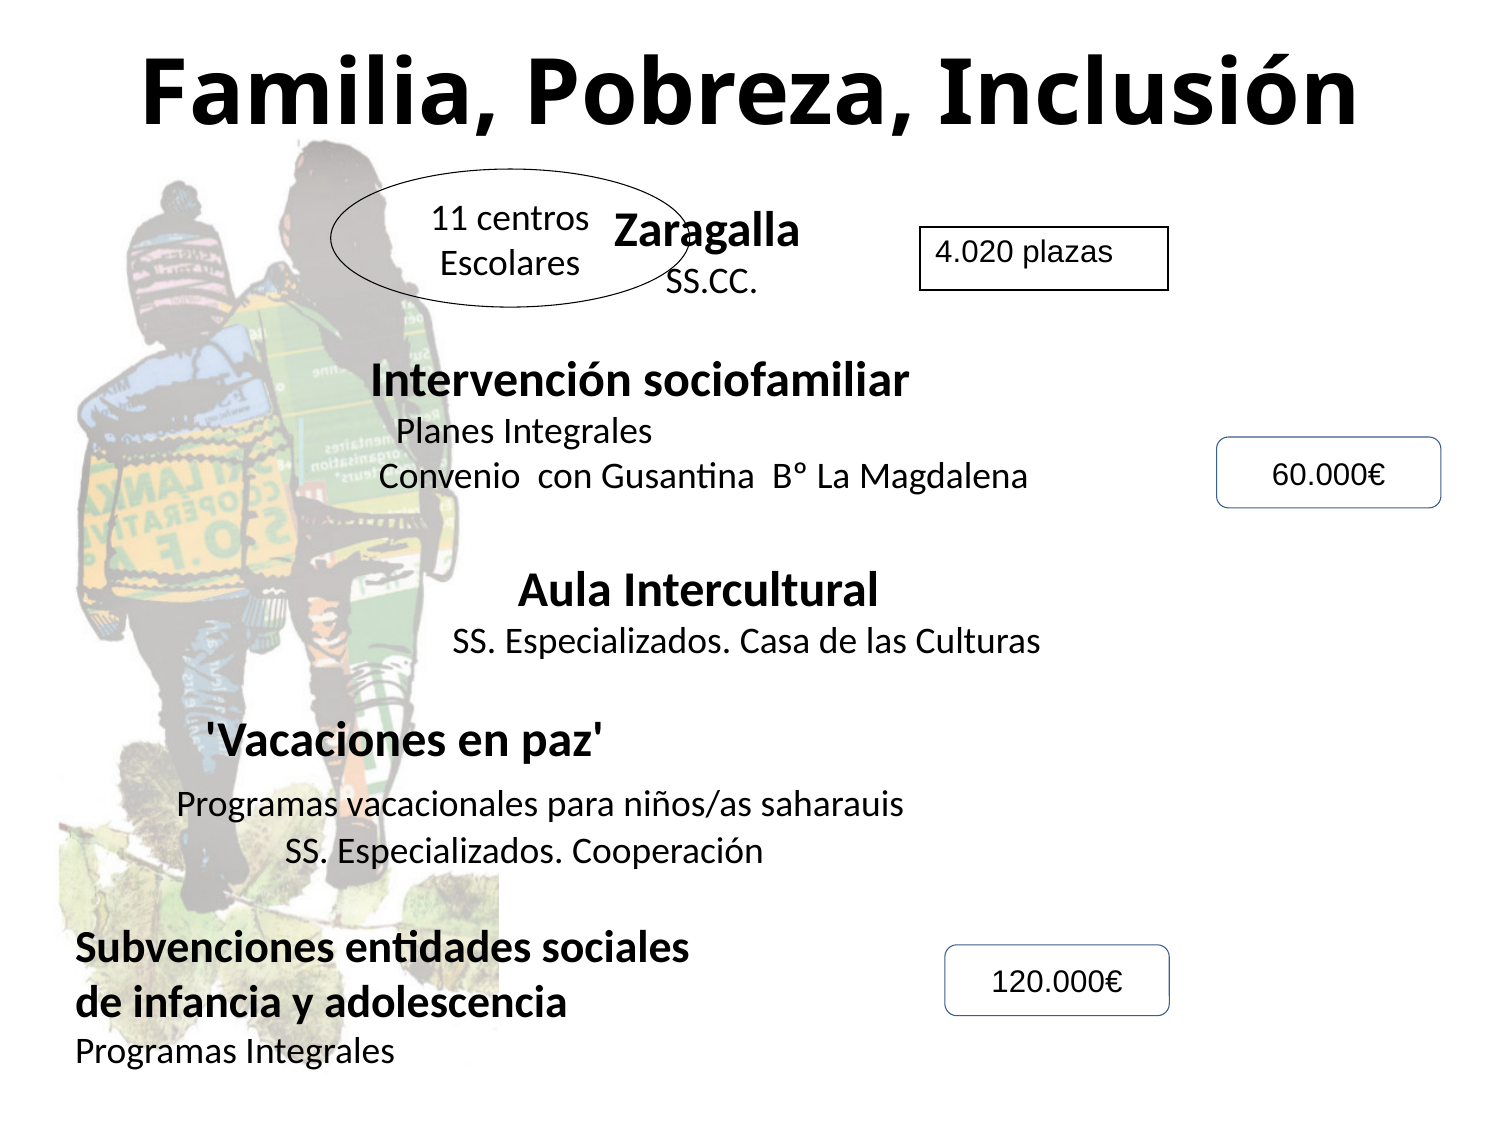

# Familia, Pobreza, Inclusión
11 centros
Escolares
							 Zaragalla
			 					SS.CC.
				Intervención sociofamiliar
				 Planes Integrales
				 Convenio con Gusantina Bº La Magdalena
 						Aula Intercultural
					 SS. Especializados. Casa de las Culturas
	 'Vacaciones en paz'
 Programas vacacionales para niños/as saharauis
	 SS. Especializados. Cooperación
Subvenciones entidades sociales
de infancia y adolescencia
Programas Integrales
| 4.020 plazas |
| --- |
60.000€
120.000€